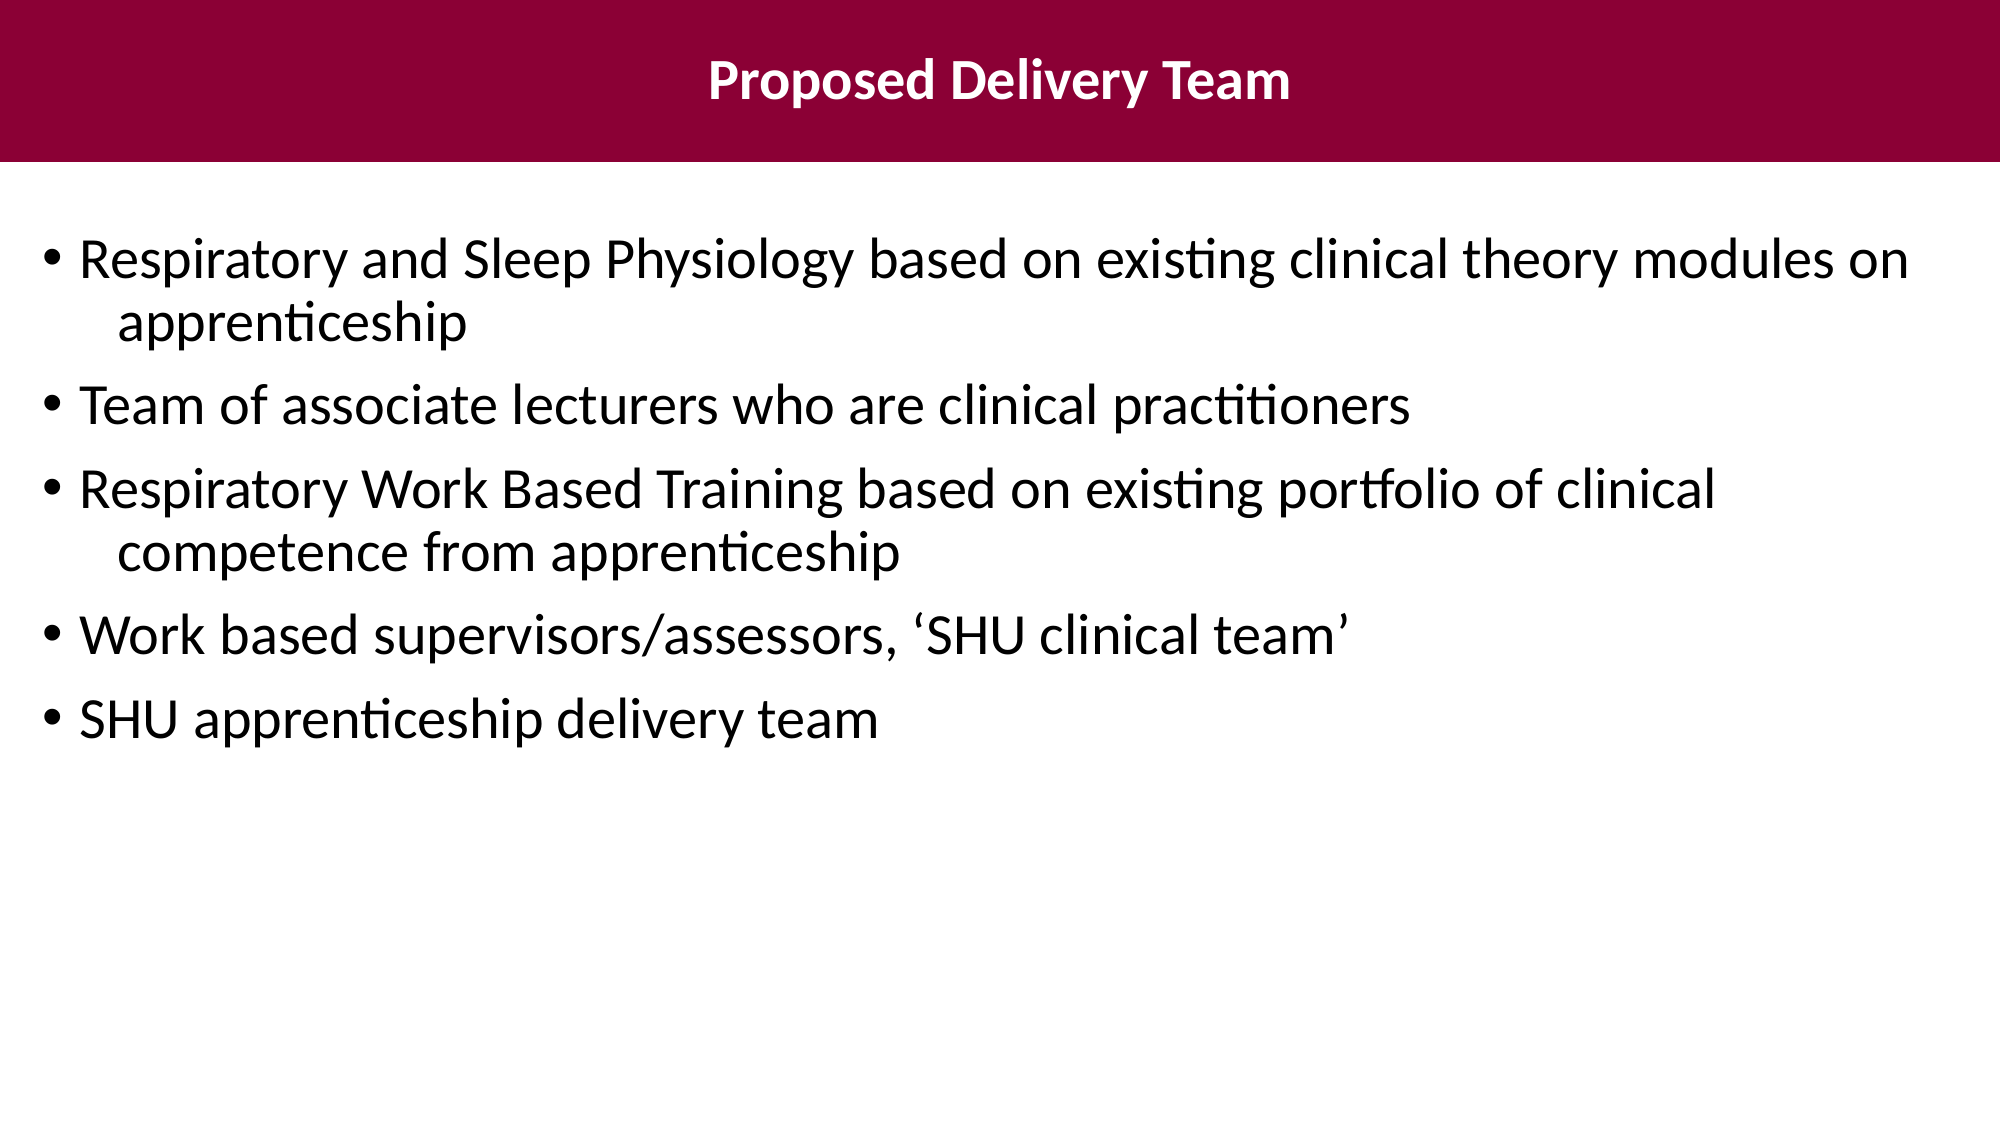

Proposed Delivery Team
# Respiratory and Sleep Physiology based on existing clinical theory modules on apprenticeship
Team of associate lecturers who are clinical practitioners
Respiratory Work Based Training based on existing portfolio of clinical competence from apprenticeship
Work based supervisors/assessors, ‘SHU clinical team’
SHU apprenticeship delivery team